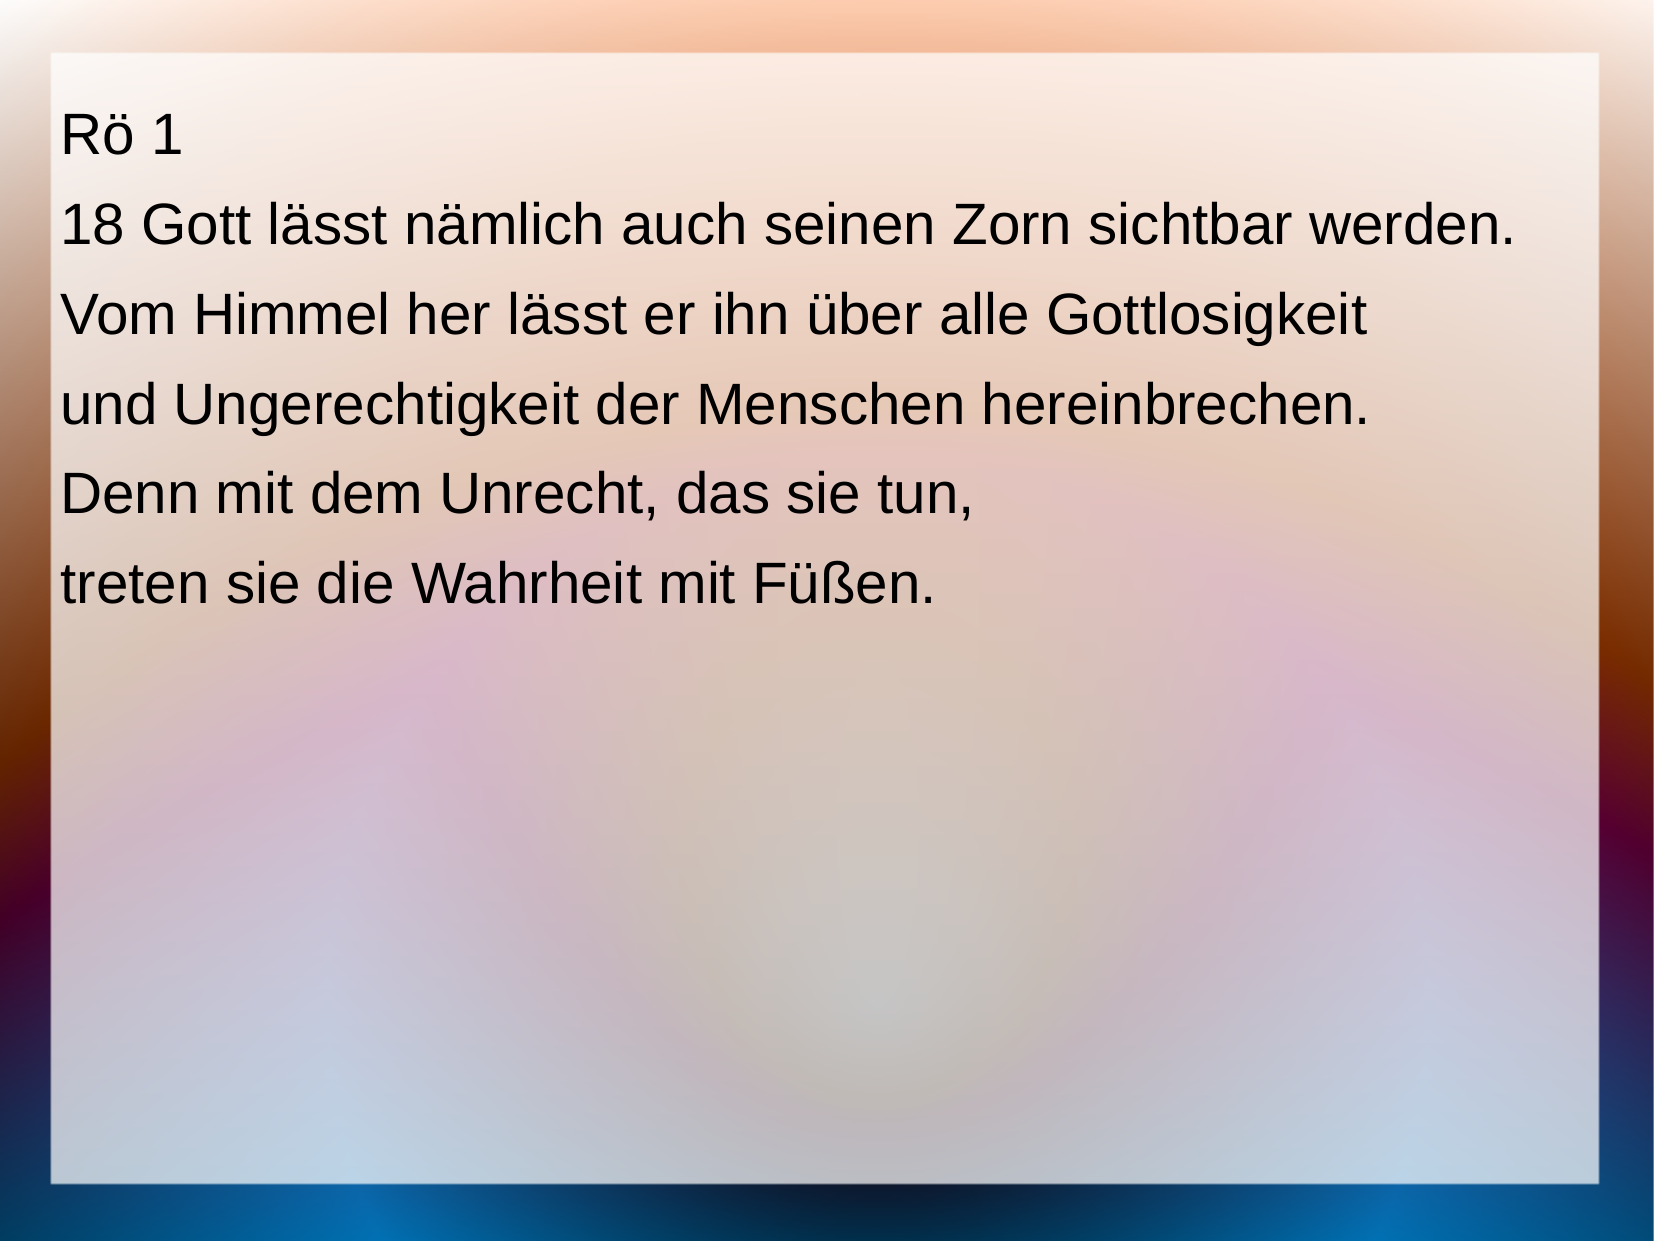

Rö 1
18 Gott lässt nämlich auch seinen Zorn sichtbar werden.
Vom Himmel her lässt er ihn über alle Gottlosigkeit
und Ungerechtigkeit der Menschen hereinbrechen.
Denn mit dem Unrecht, das sie tun,
treten sie die Wahrheit mit Füßen.